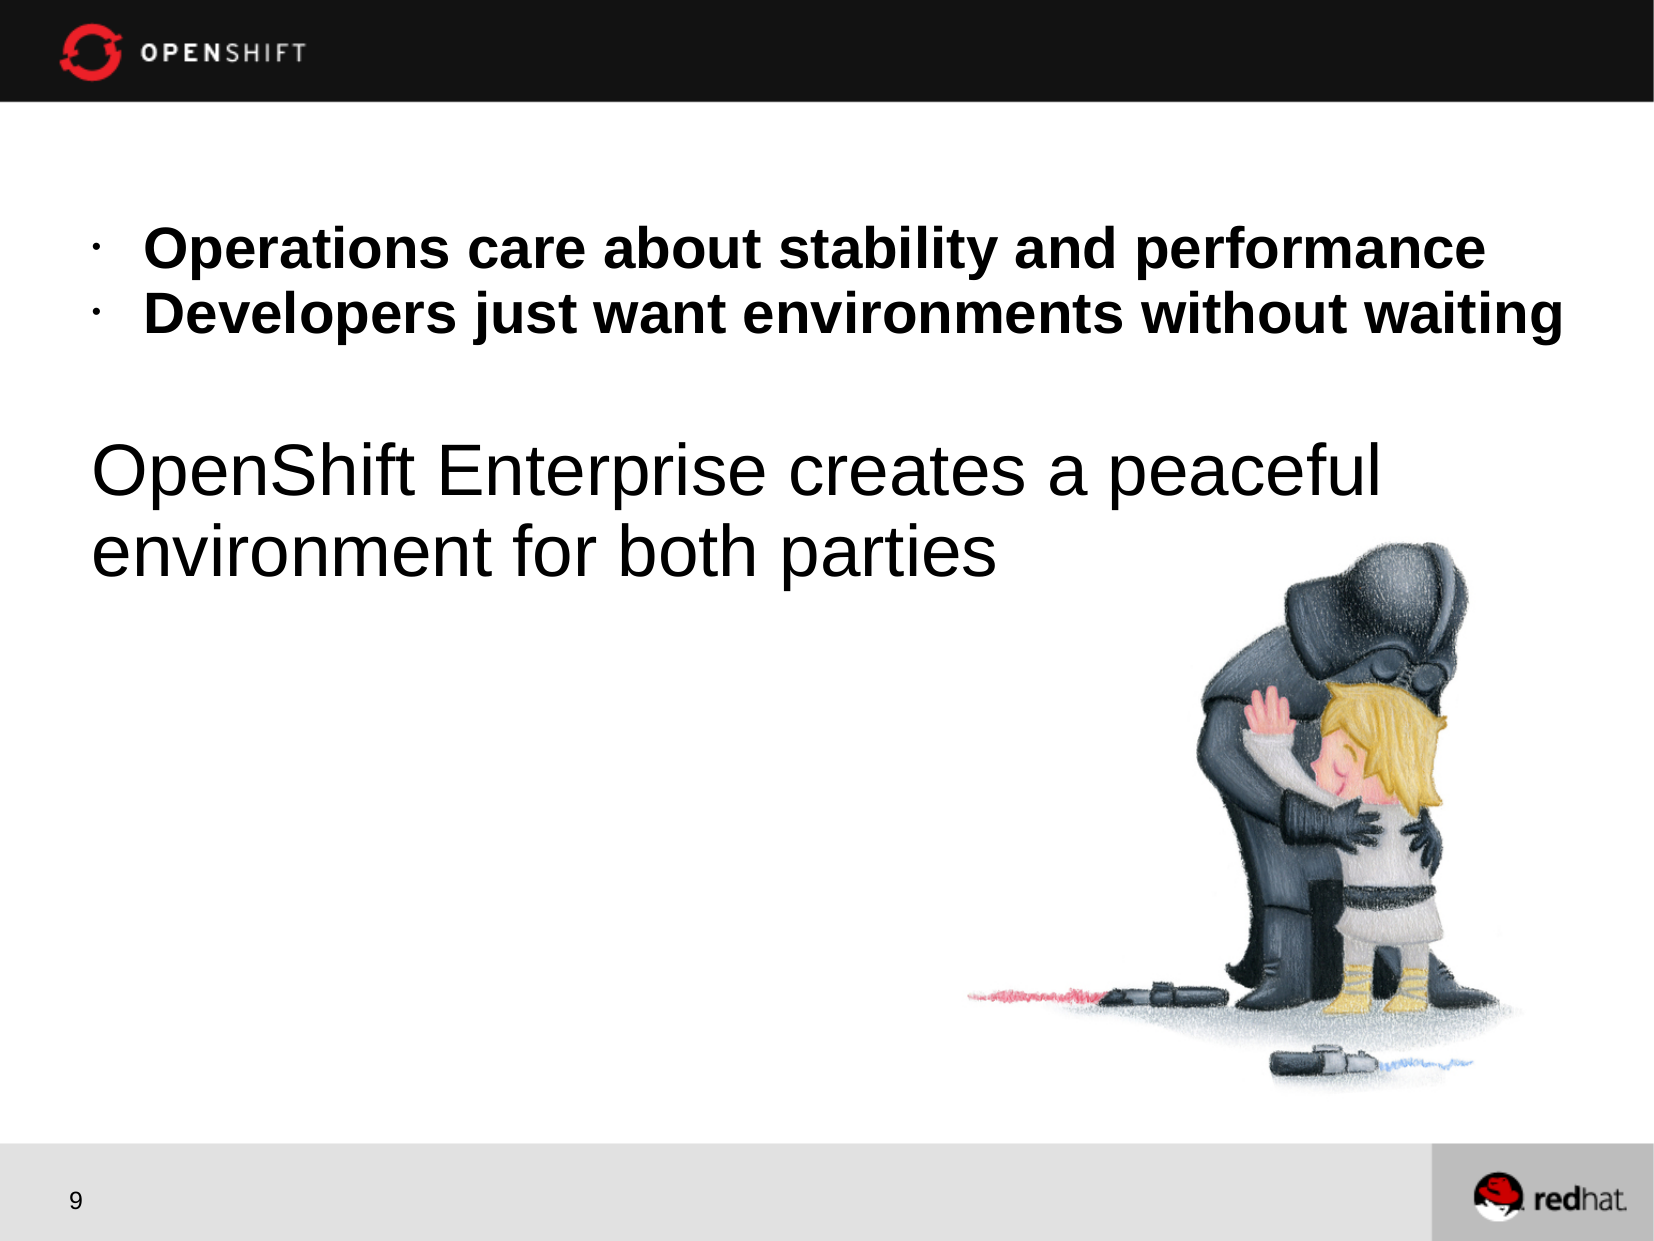

Operations care about stability and performance
Developers just want environments without waiting
OpenShift Enterprise creates a peaceful
environment for both parties